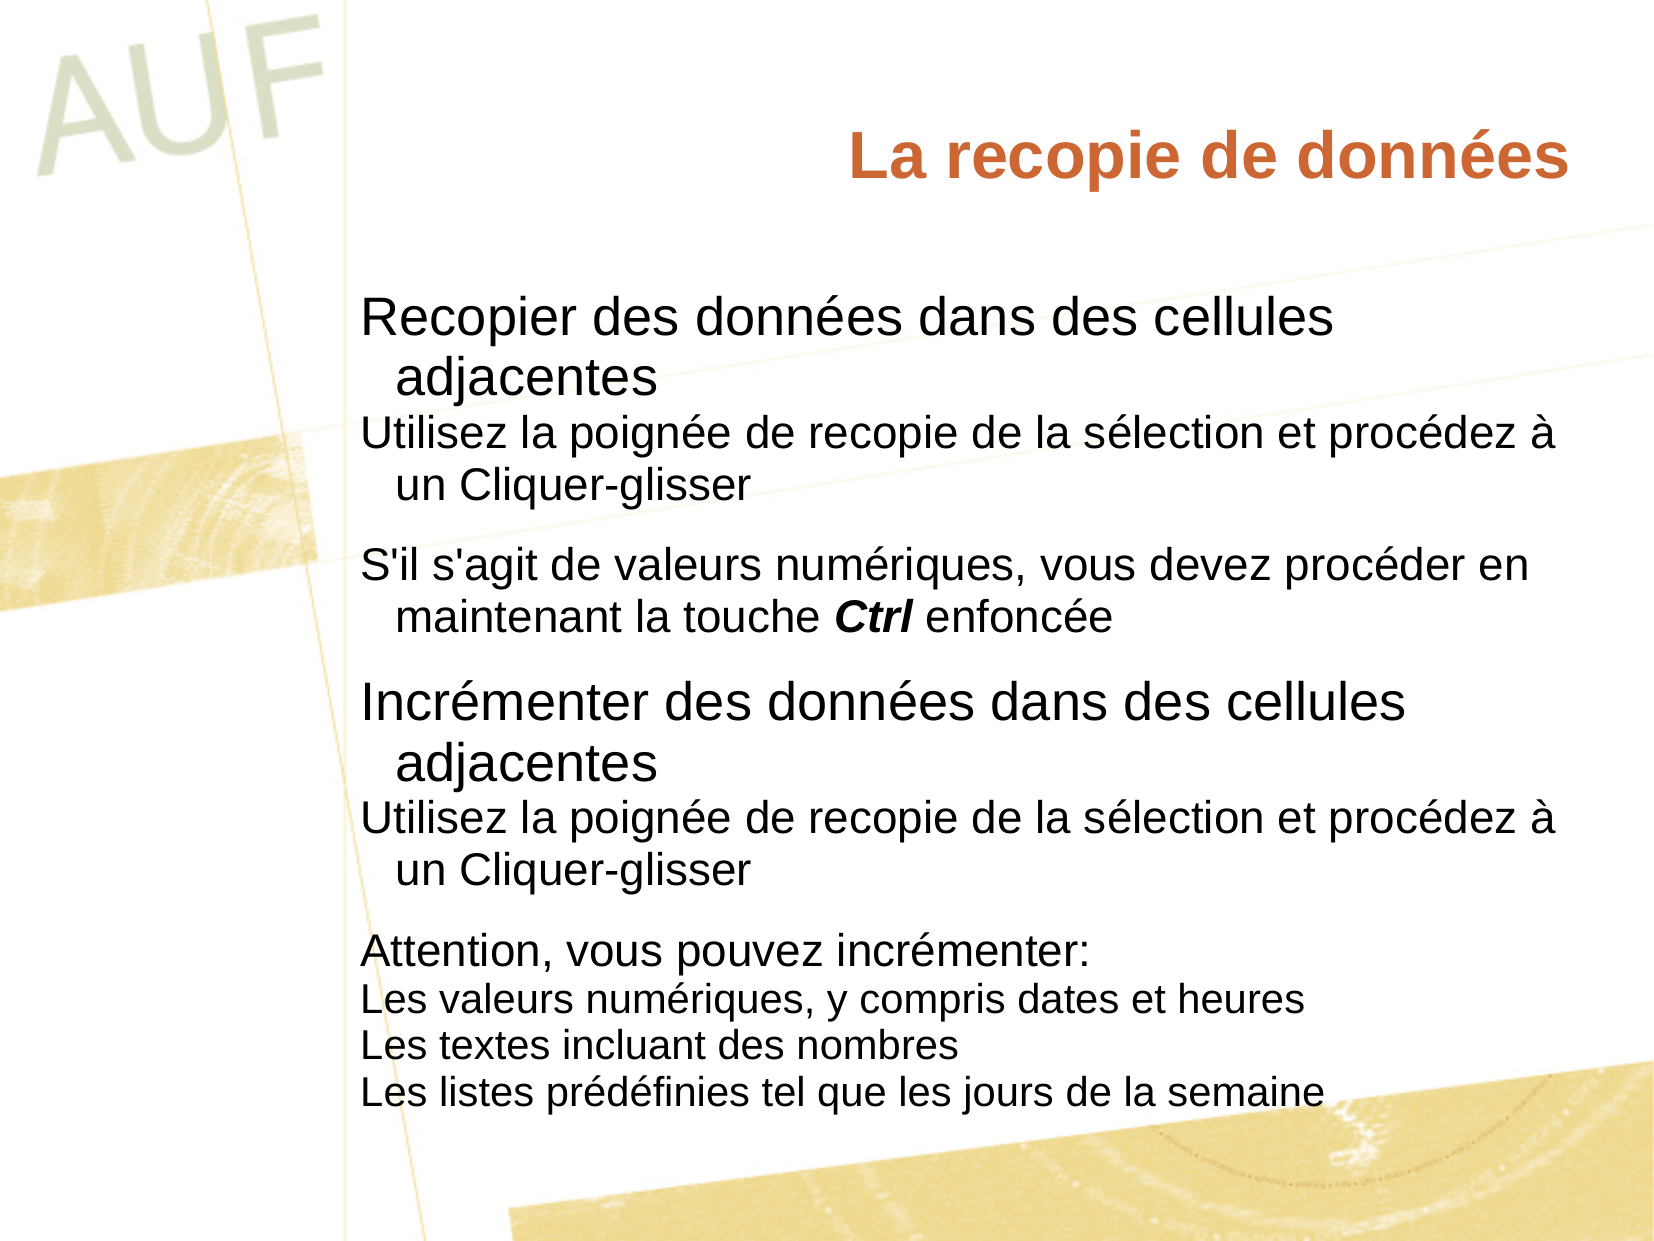

# La recopie de données
Recopier des données dans des cellules adjacentes
Utilisez la poignée de recopie de la sélection et procédez à un Cliquer-glisser
S'il s'agit de valeurs numériques, vous devez procéder en maintenant la touche Ctrl enfoncée
Incrémenter des données dans des cellules adjacentes
Utilisez la poignée de recopie de la sélection et procédez à un Cliquer-glisser
Attention, vous pouvez incrémenter:
Les valeurs numériques, y compris dates et heures
Les textes incluant des nombres
Les listes prédéfinies tel que les jours de la semaine